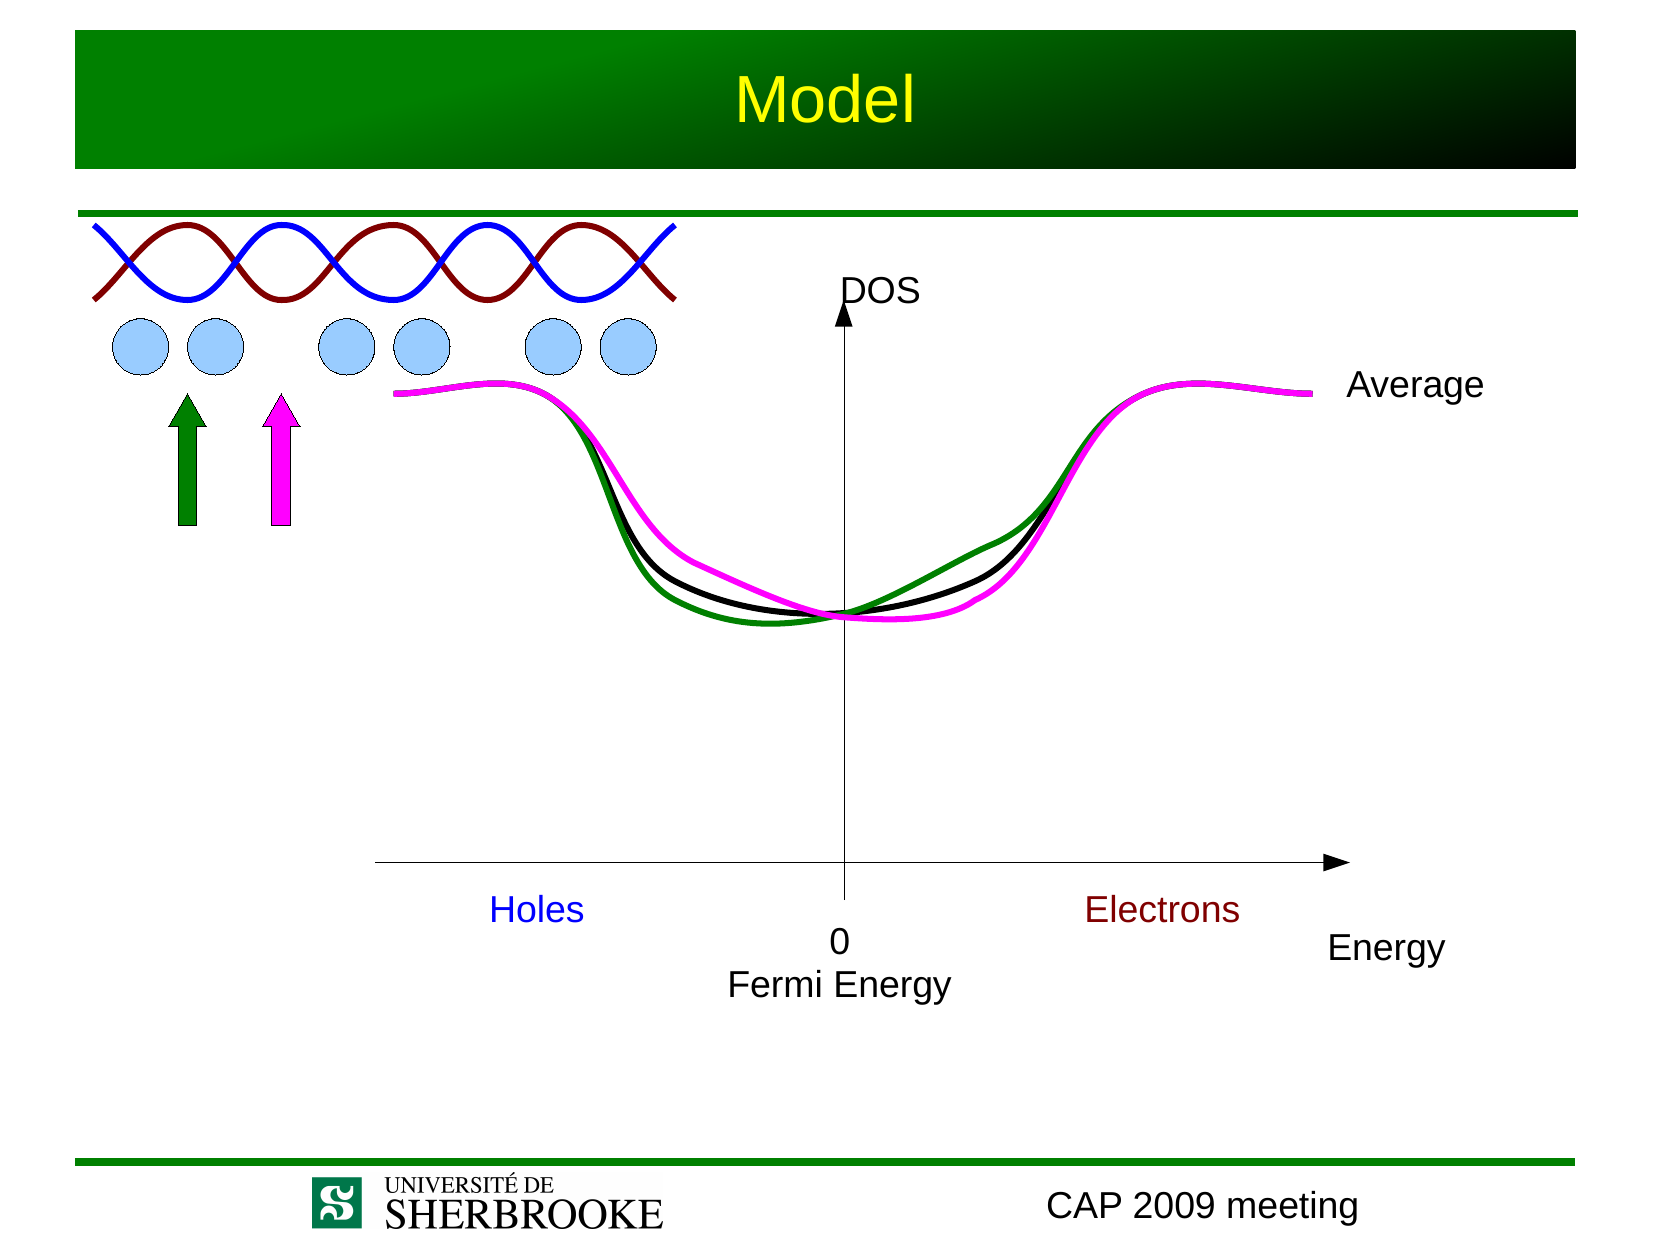

# Model
DOS
Average
Holes
Electrons
0
Fermi Energy
Energy